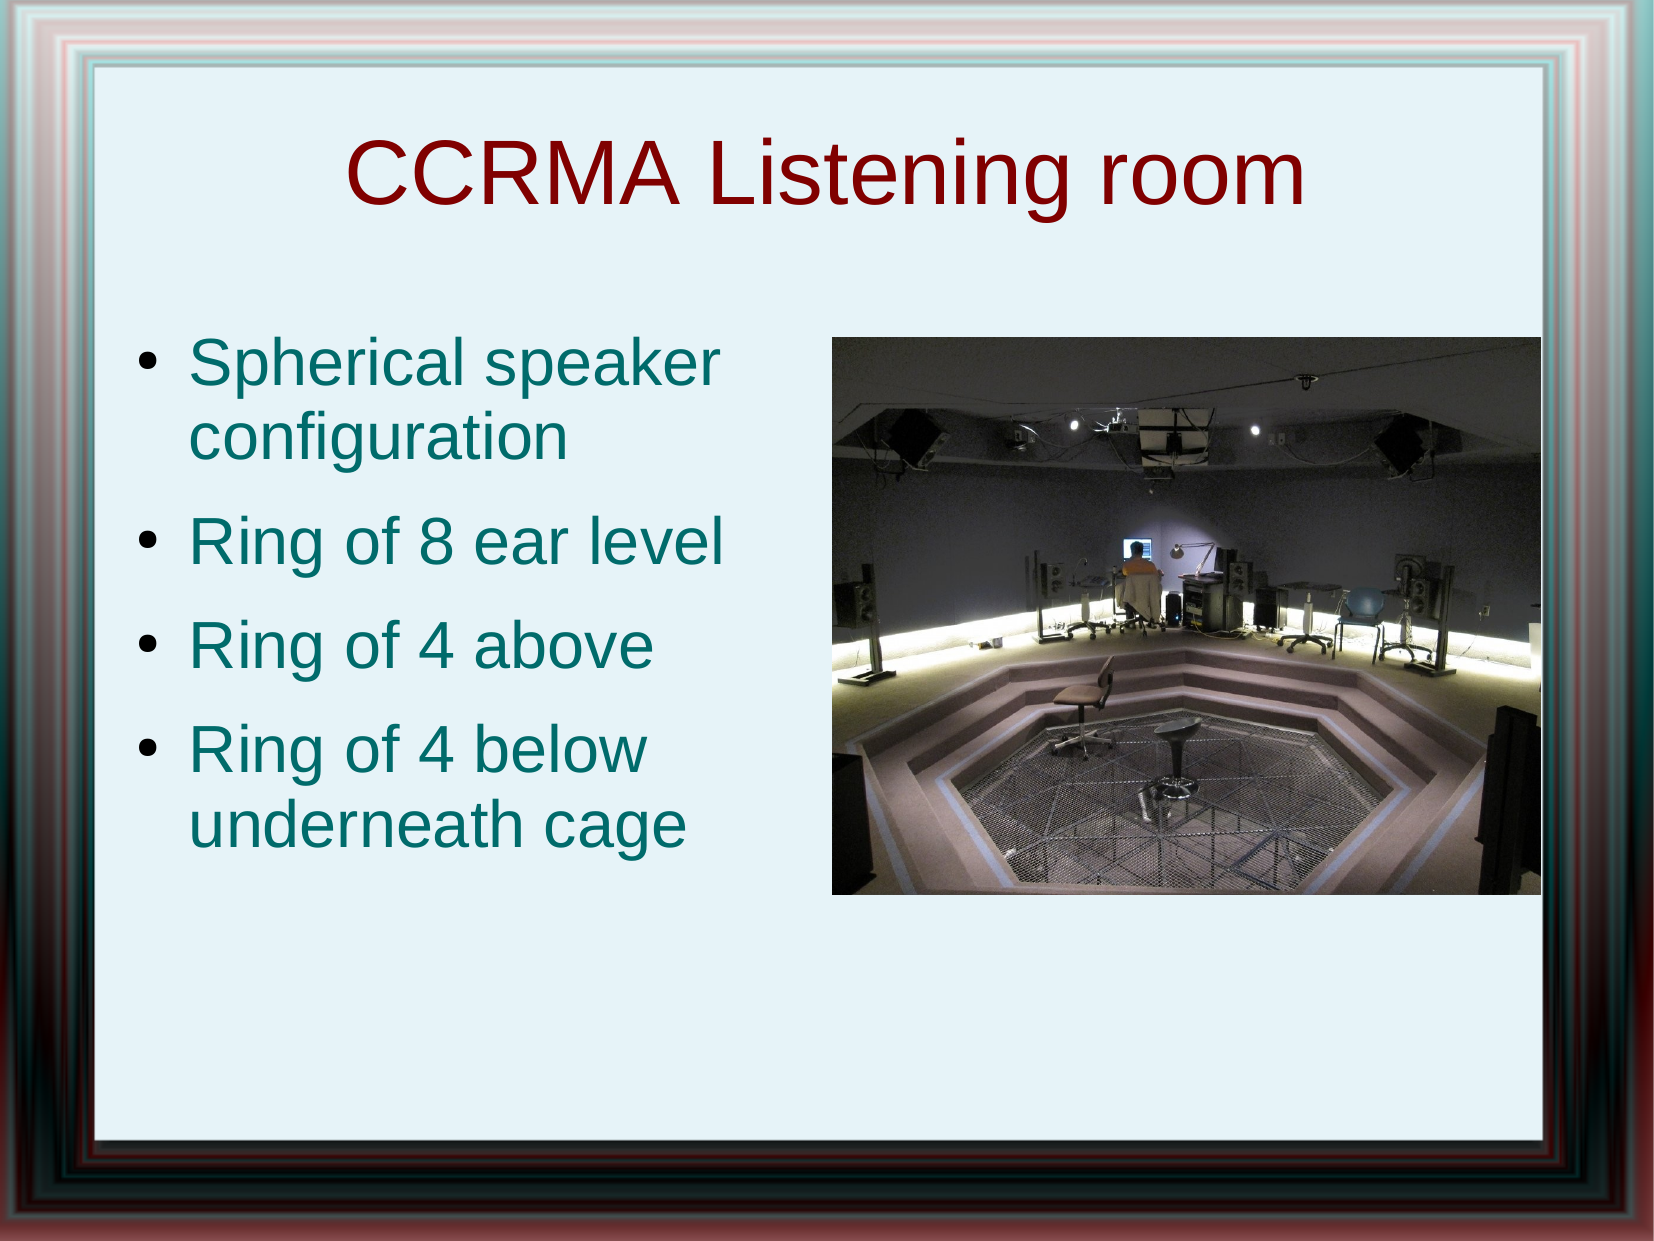

# CCRMA Listening room
Spherical speaker configuration
Ring of 8 ear level
Ring of 4 above
Ring of 4 below underneath cage